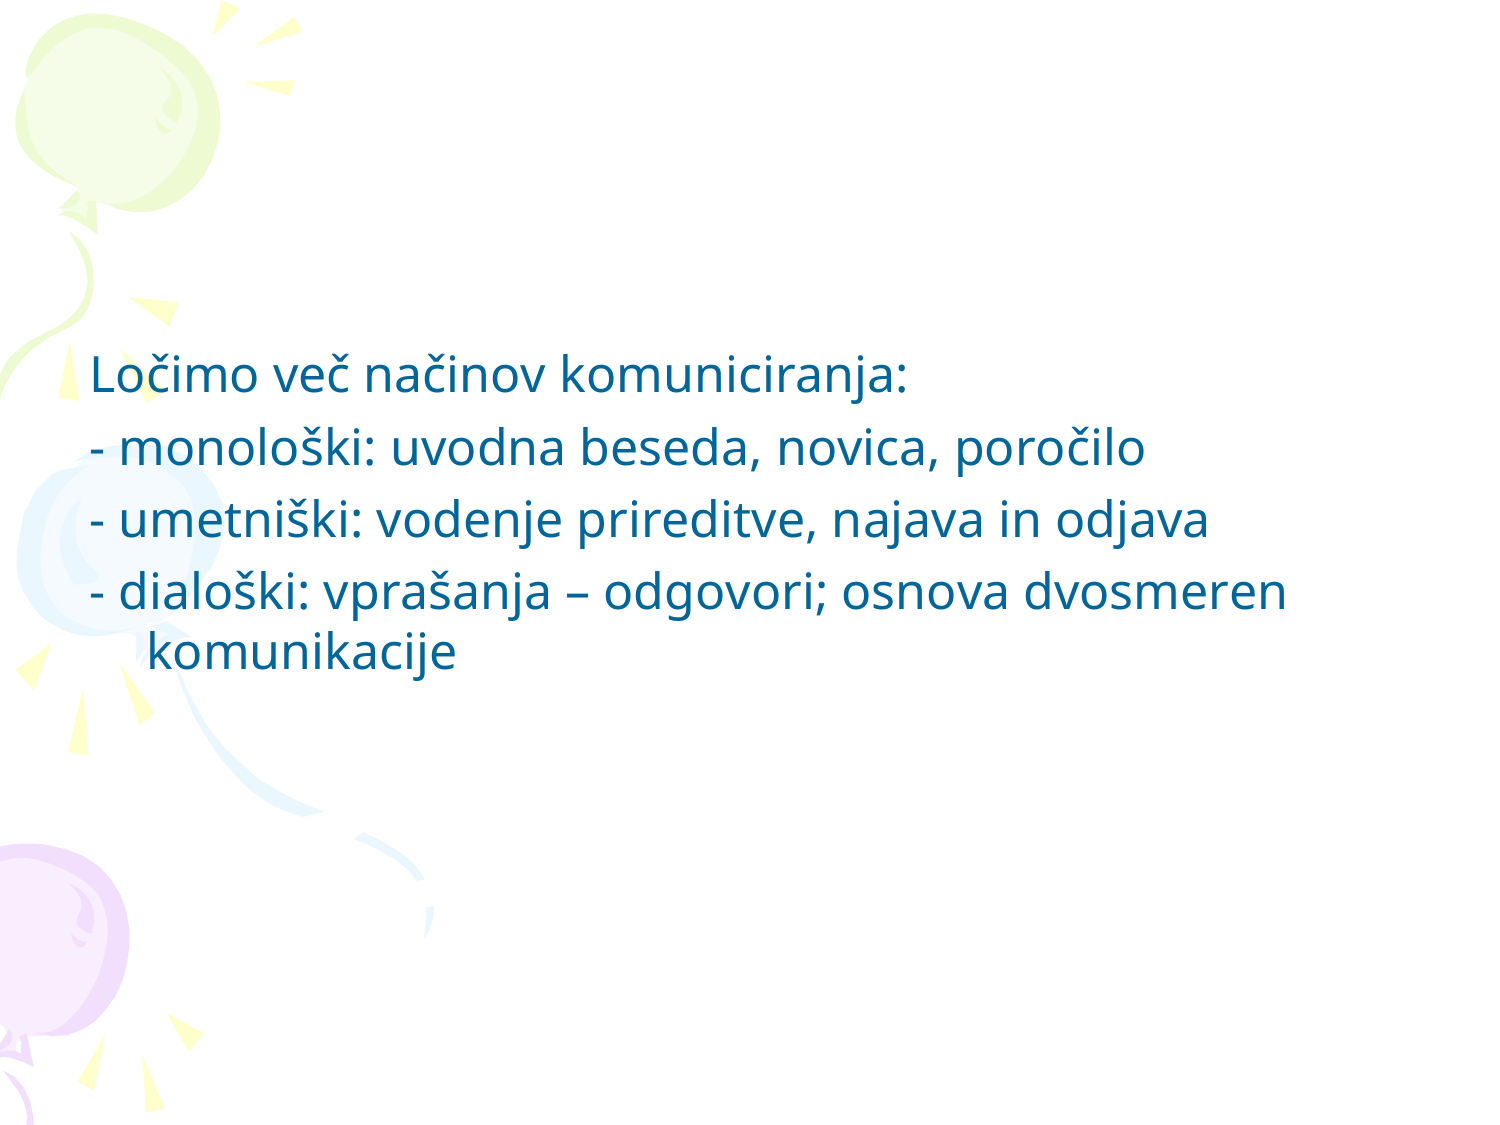

#
Ločimo več načinov komuniciranja:
- monološki: uvodna beseda, novica, poročilo
- umetniški: vodenje prireditve, najava in odjava
- dialoški: vprašanja – odgovori; osnova dvosmeren komunikacije